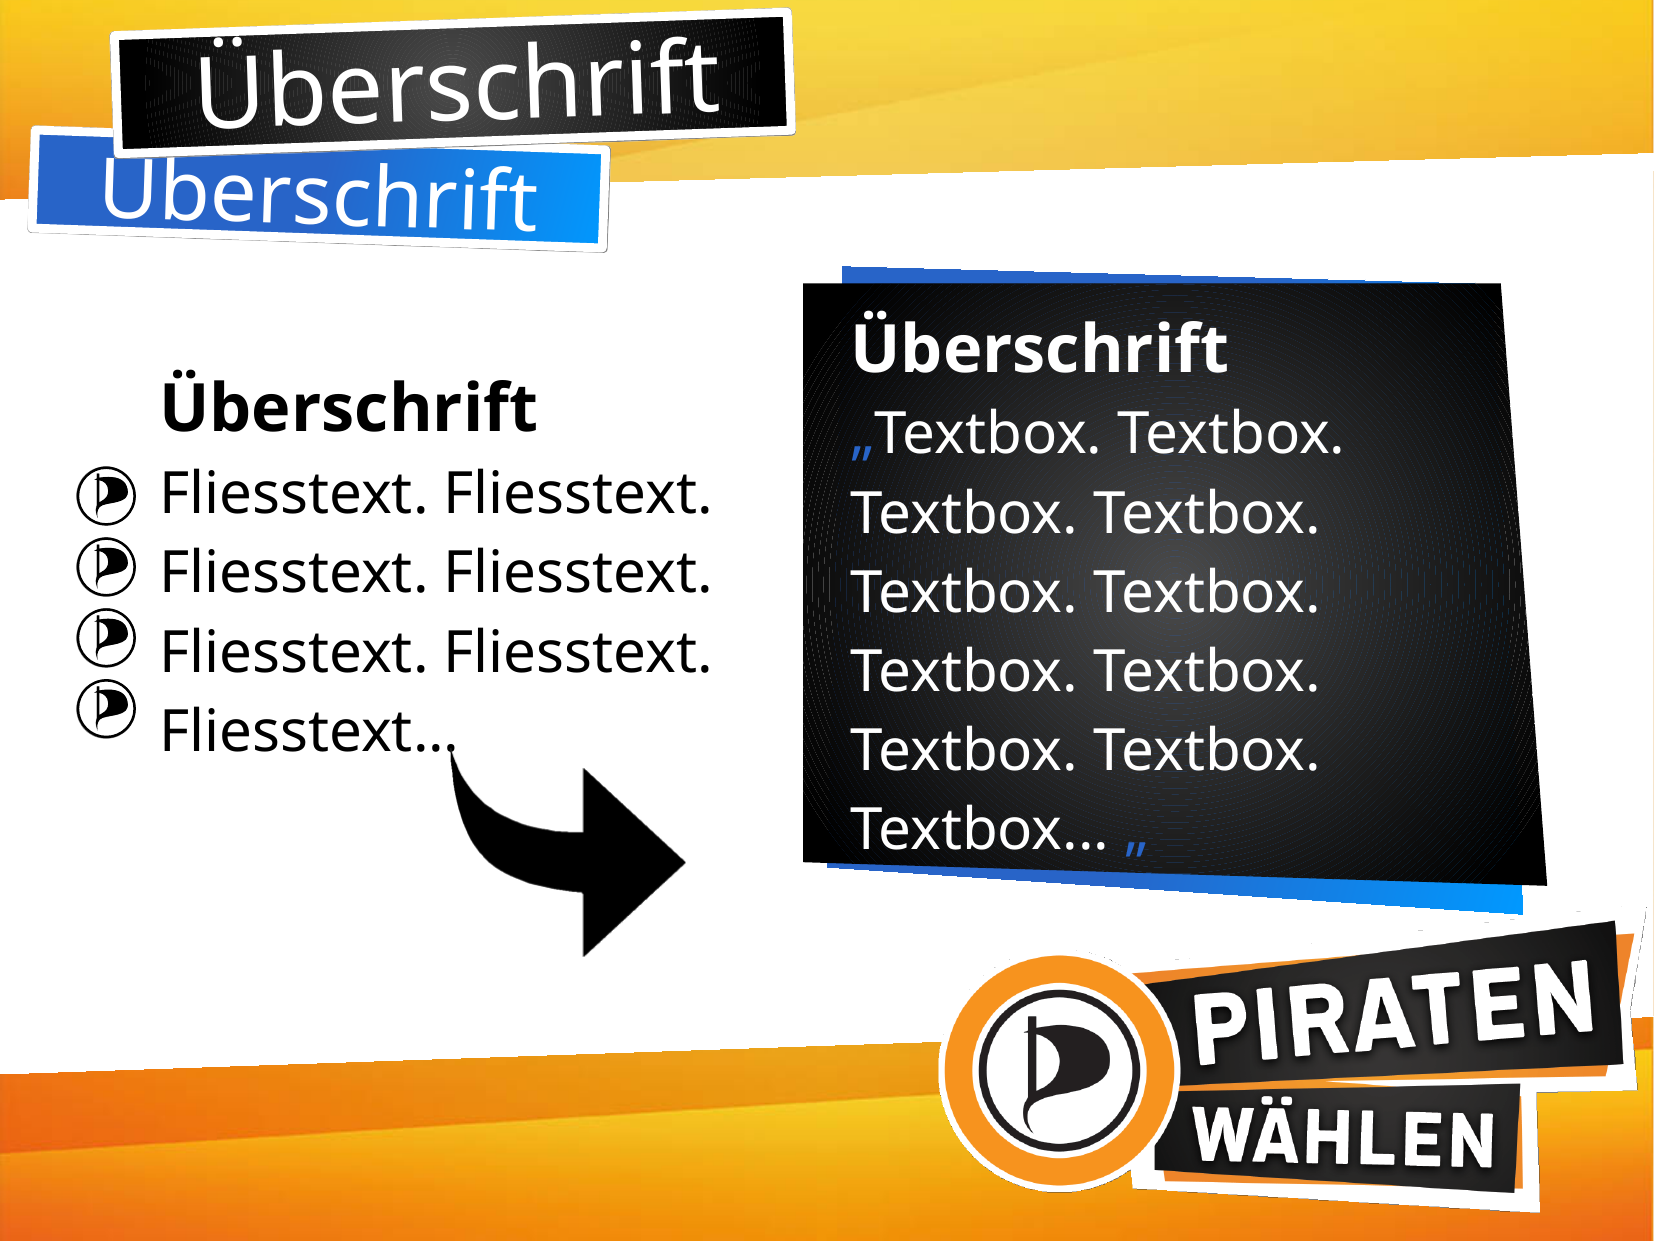

Überschrift
# Überschrift
Überschrift
„Textbox. Textbox. Textbox. Textbox.
Textbox. Textbox. Textbox. Textbox.
Textbox. Textbox. Textbox... „
Überschrift
Fliesstext. Fliesstext.
Fliesstext. Fliesstext.
Fliesstext. Fliesstext.
Fliesstext...